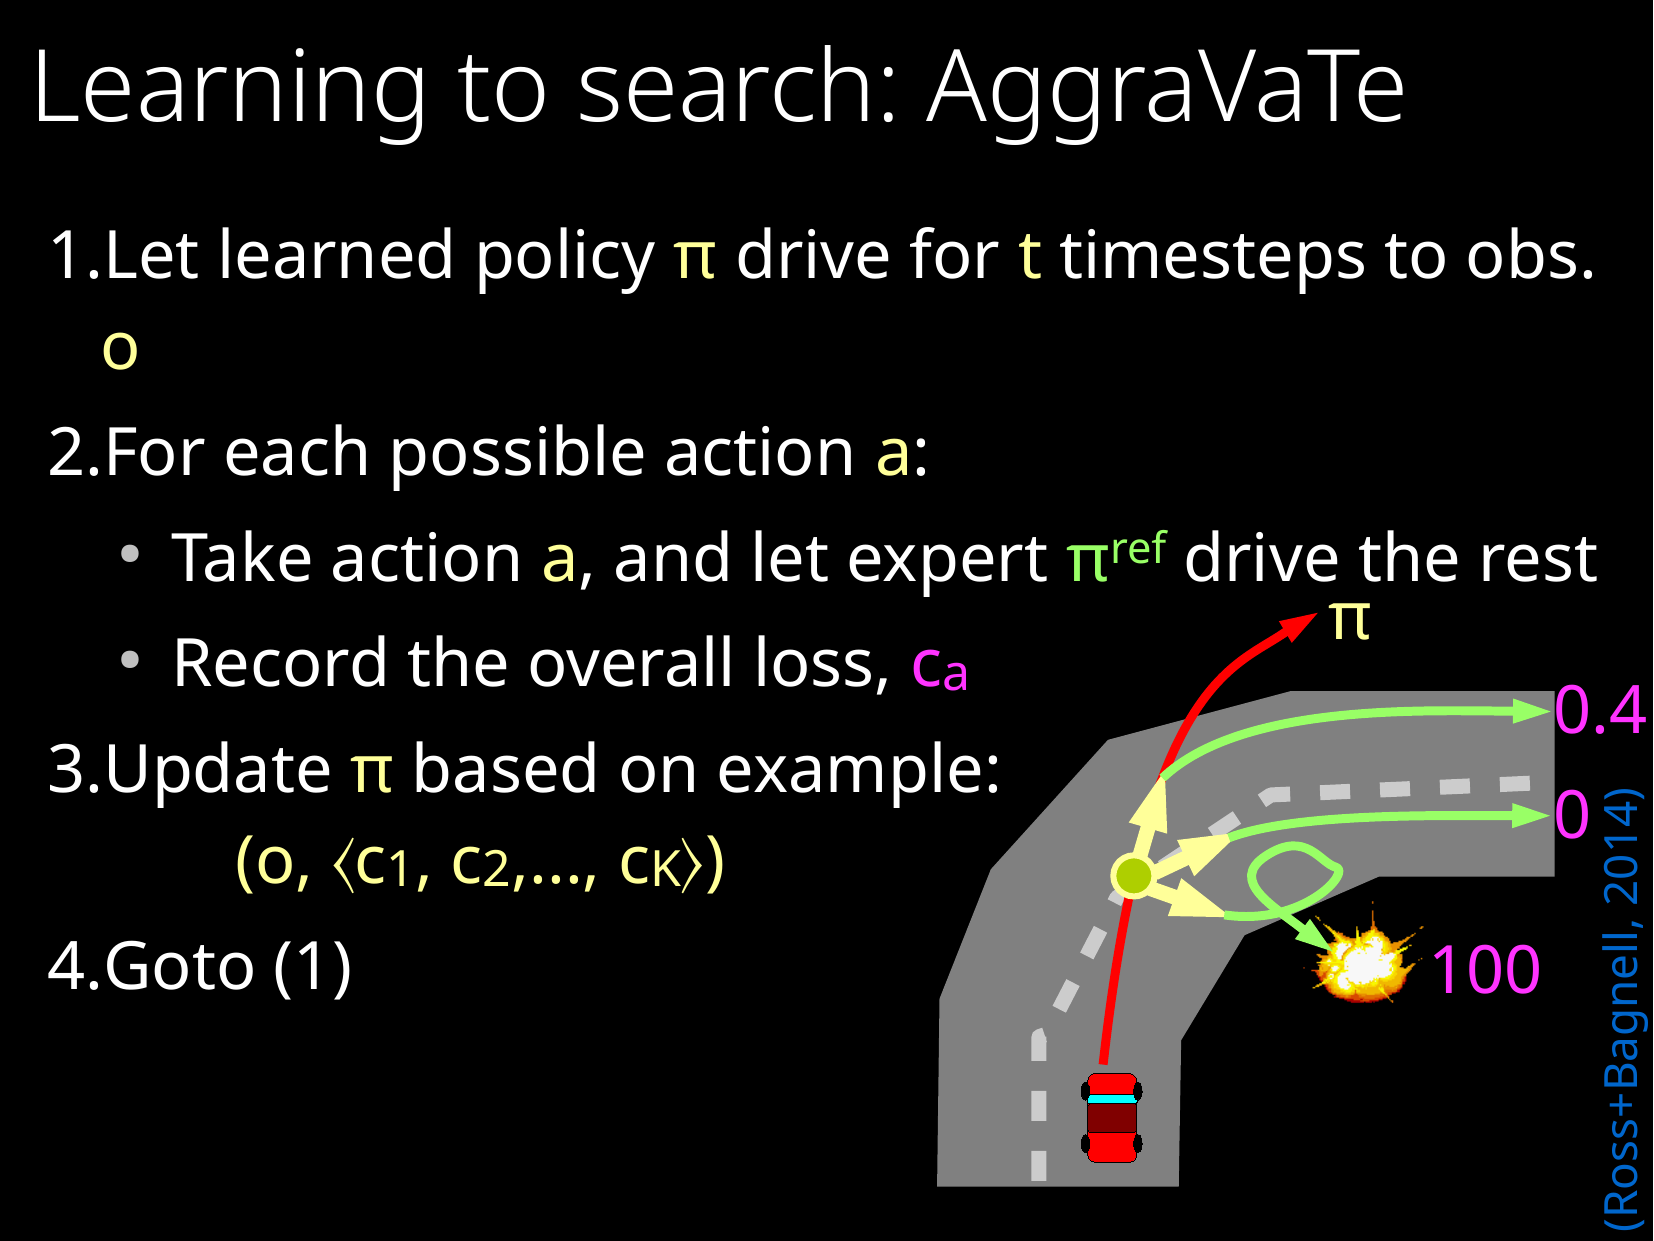

# Learning to search: AggraVaTe
Let learned policy π drive for t timesteps to obs. o
For each possible action a:
Take action a, and let expert πref drive the rest
Record the overall loss, ca
Update π based on example:
	 (o, 〈c1, c2,..., cK〉)
Goto (1)
π
0.4
0
100
(Ross+Bagnell, 2014)